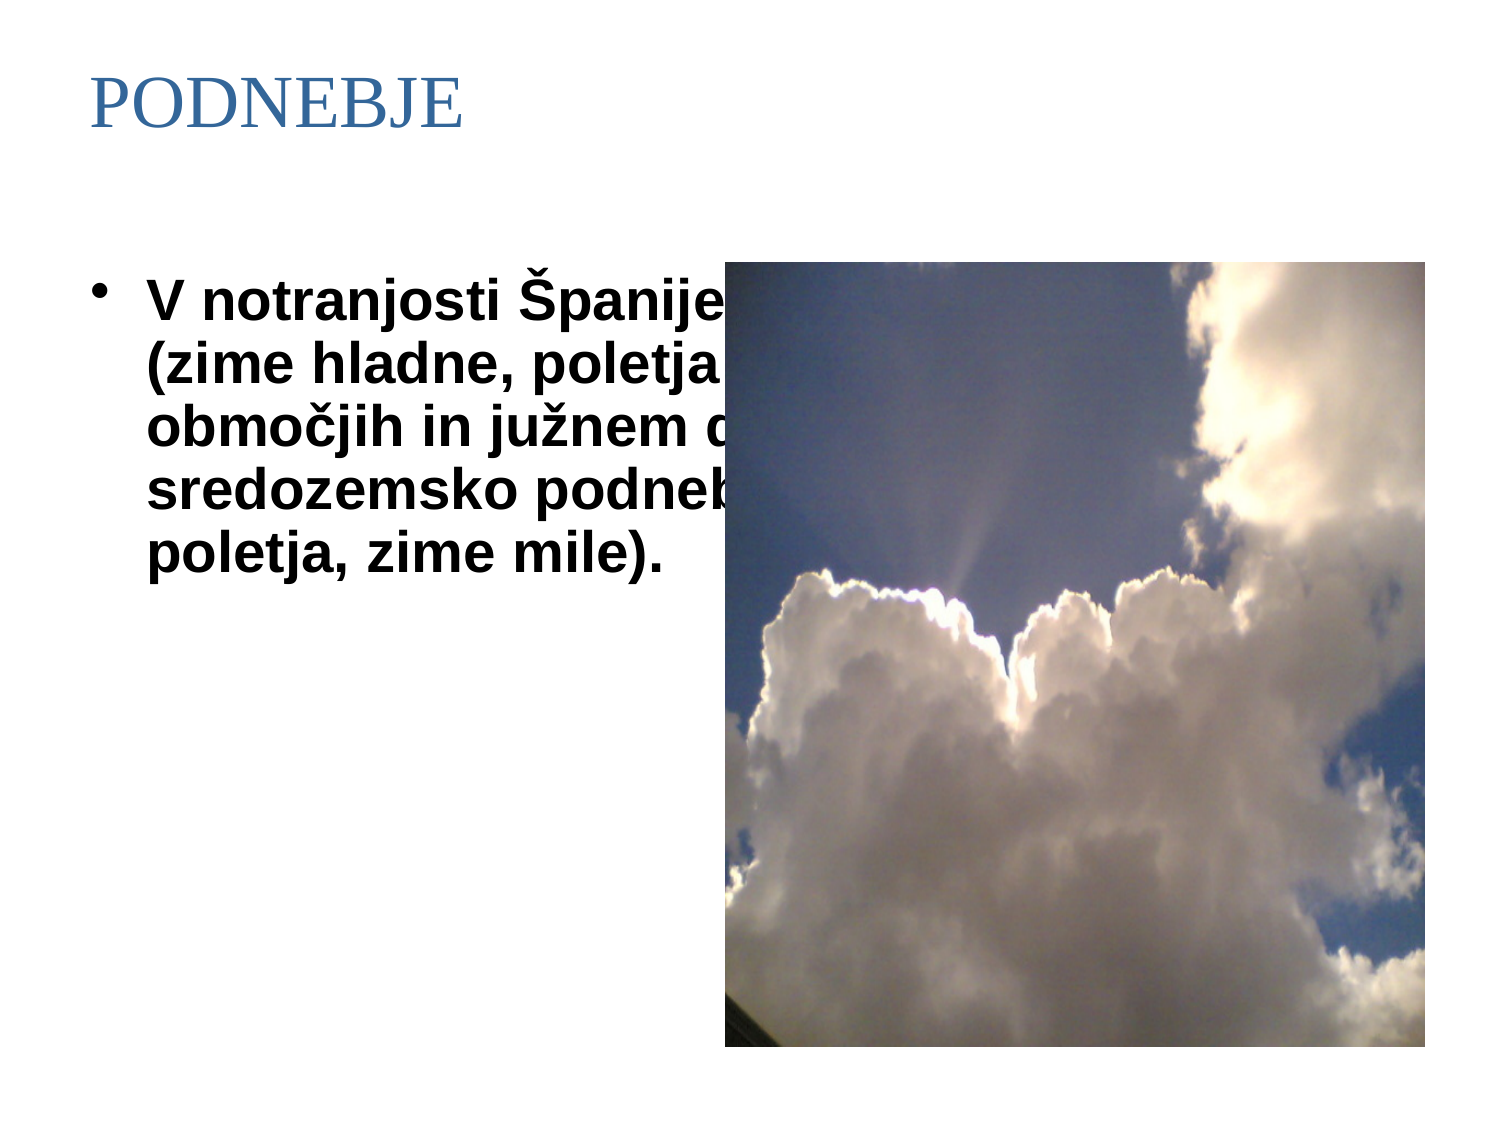

PODNEBJE
# V notranjosti Španije je oceansko podnebje (zime hladne, poletja vroča), na obalnih območjih in južnem delu Španije pa je sredozemsko podnebje (vroča in suha poletja, zime mile).